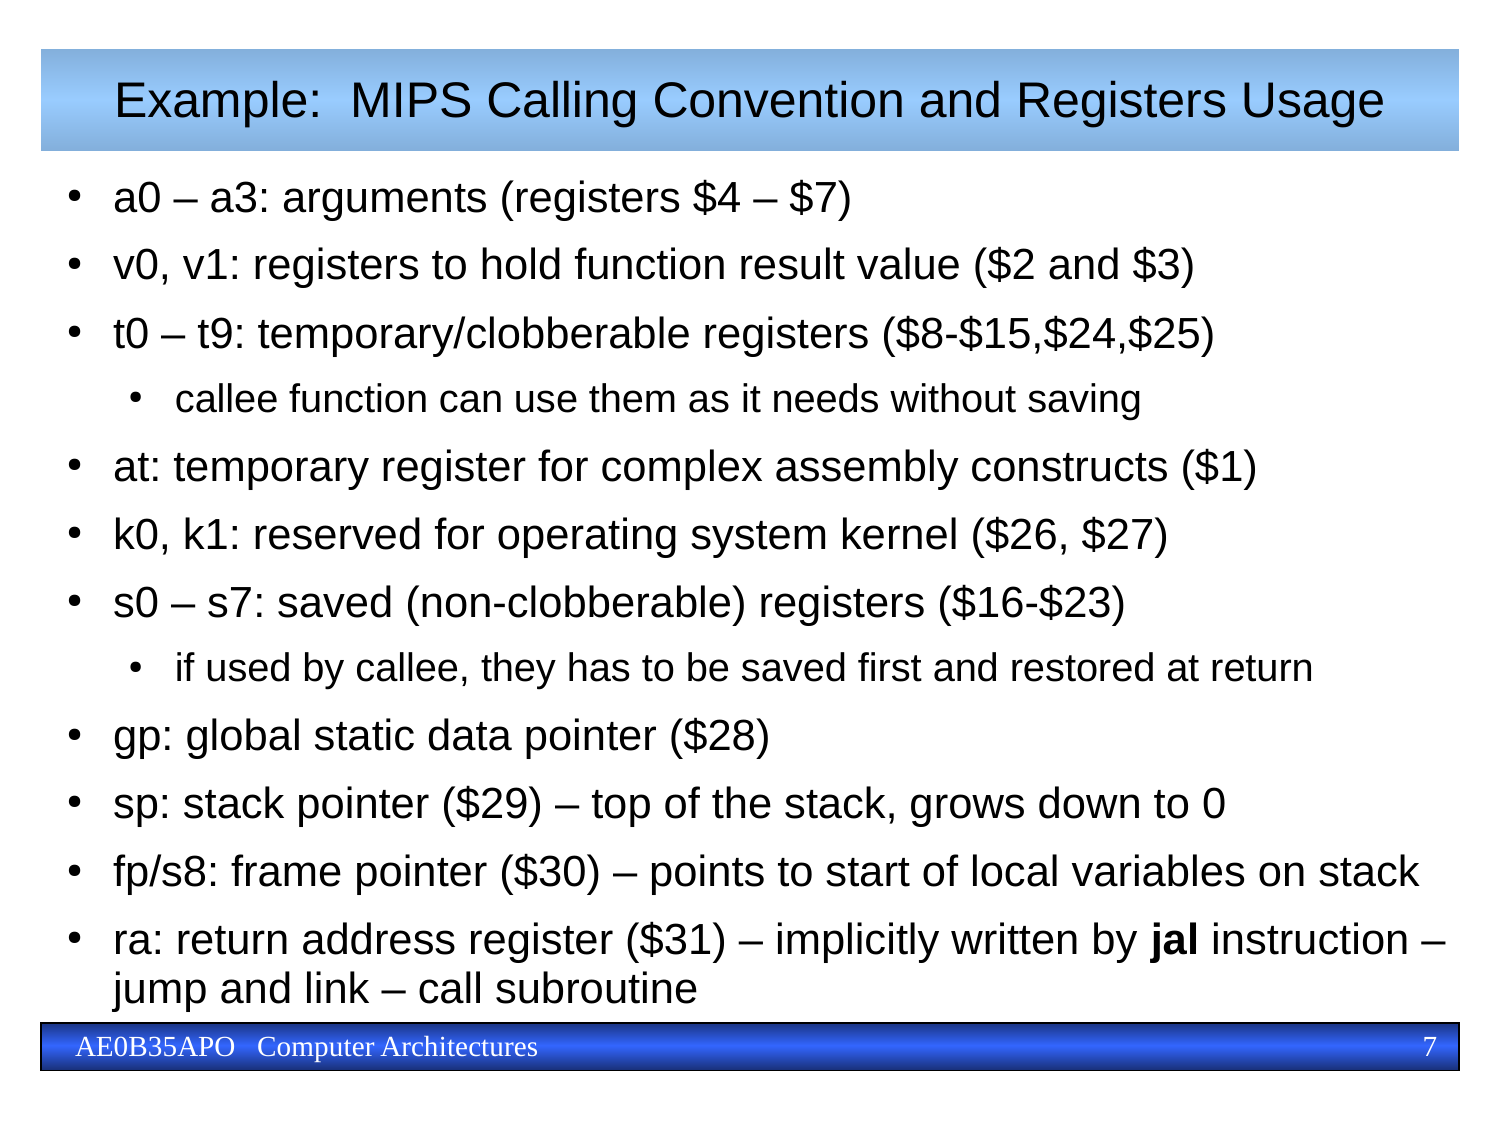

# Example: MIPS Calling Convention and Registers Usage
a0 – a3: arguments (registers $4 – $7)
v0, v1: registers to hold function result value ($2 and $3)
t0 – t9: temporary/clobberable registers ($8-$15,$24,$25)
callee function can use them as it needs without saving
at: temporary register for complex assembly constructs ($1)
k0, k1: reserved for operating system kernel ($26, $27)
s0 – s7: saved (non-clobberable) registers ($16-$23)
if used by callee, they has to be saved first and restored at return
gp: global static data pointer ($28)
sp: stack pointer ($29) – top of the stack, grows down to 0
fp/s8: frame pointer ($30) – points to start of local variables on stack
ra: return address register ($31) – implicitly written by jal instruction – jump and link – call subroutine
AE0B35APO Computer Architectures
7